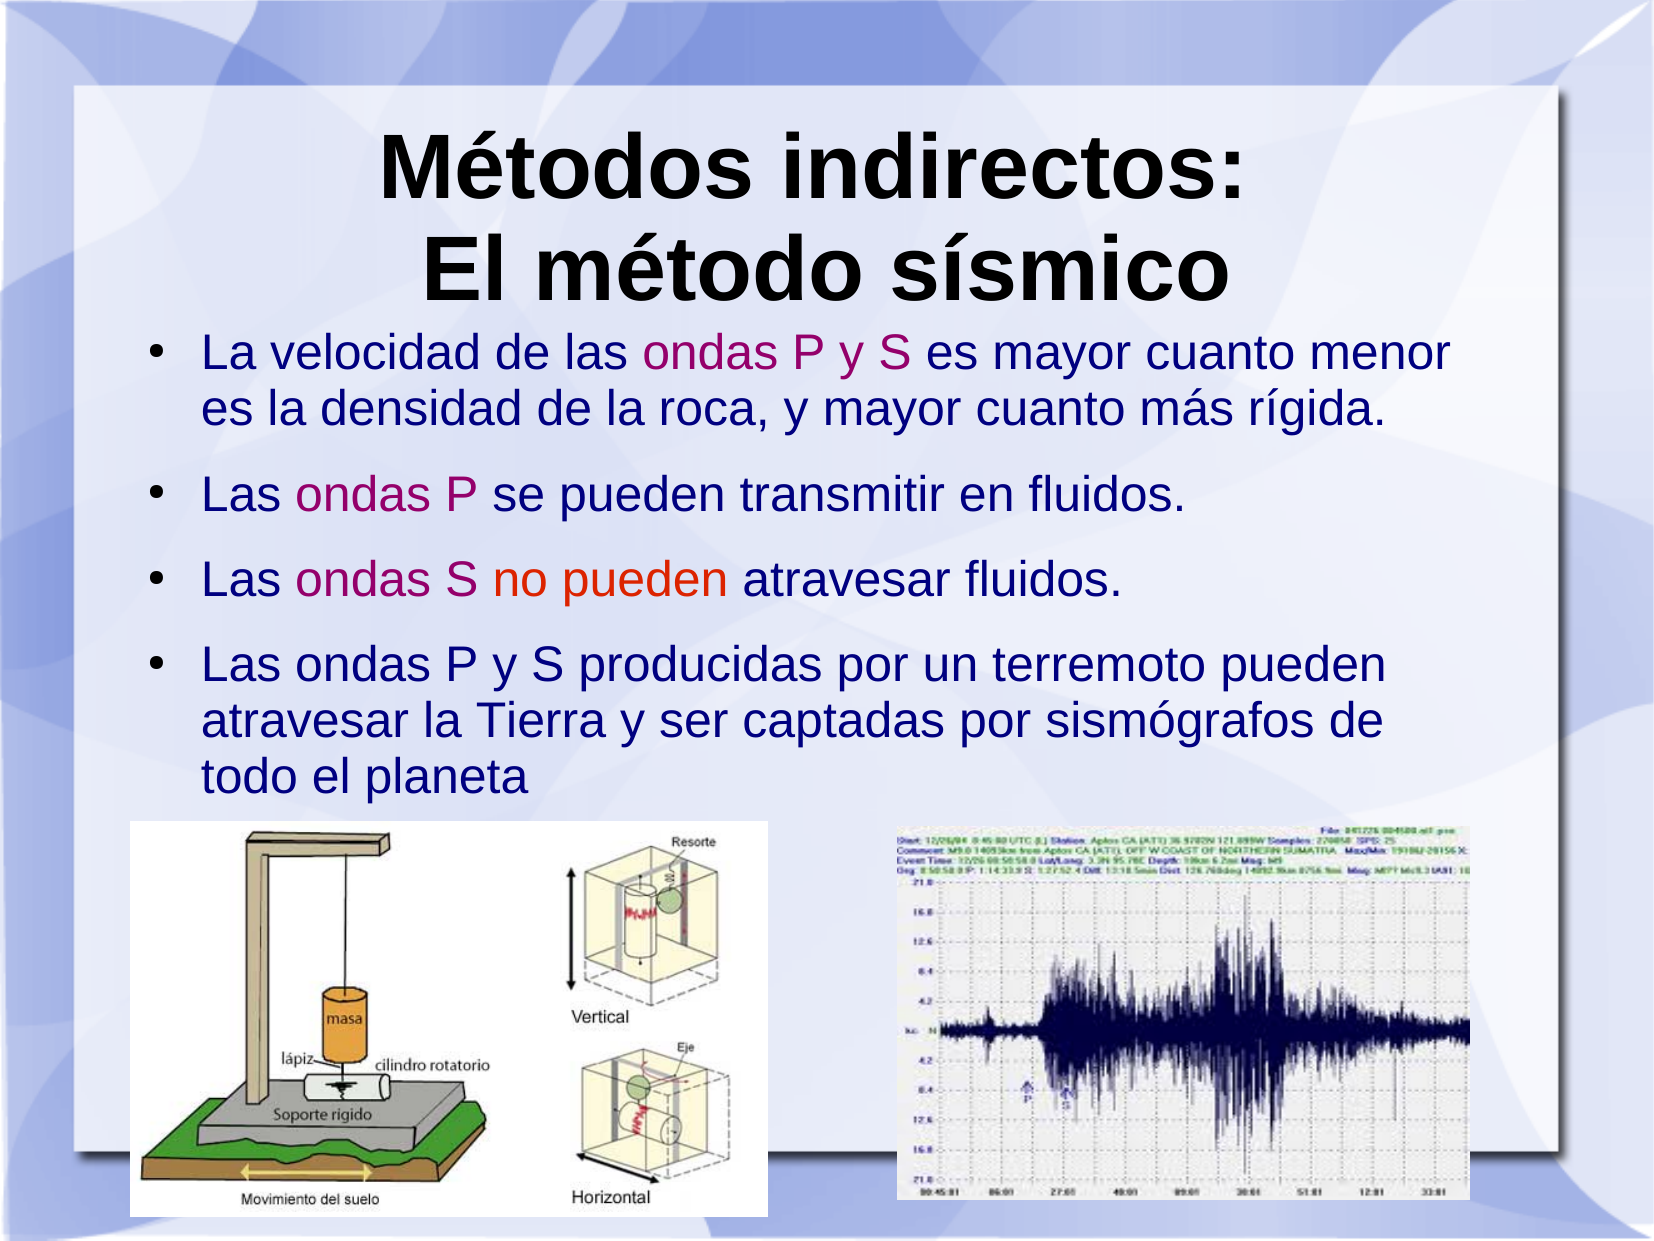

# Métodos indirectos: El método sísmico
La velocidad de las ondas P y S es mayor cuanto menor es la densidad de la roca, y mayor cuanto más rígida.
Las ondas P se pueden transmitir en fluidos.
Las ondas S no pueden atravesar fluidos.
Las ondas P y S producidas por un terremoto pueden atravesar la Tierra y ser captadas por sismógrafos de todo el planeta